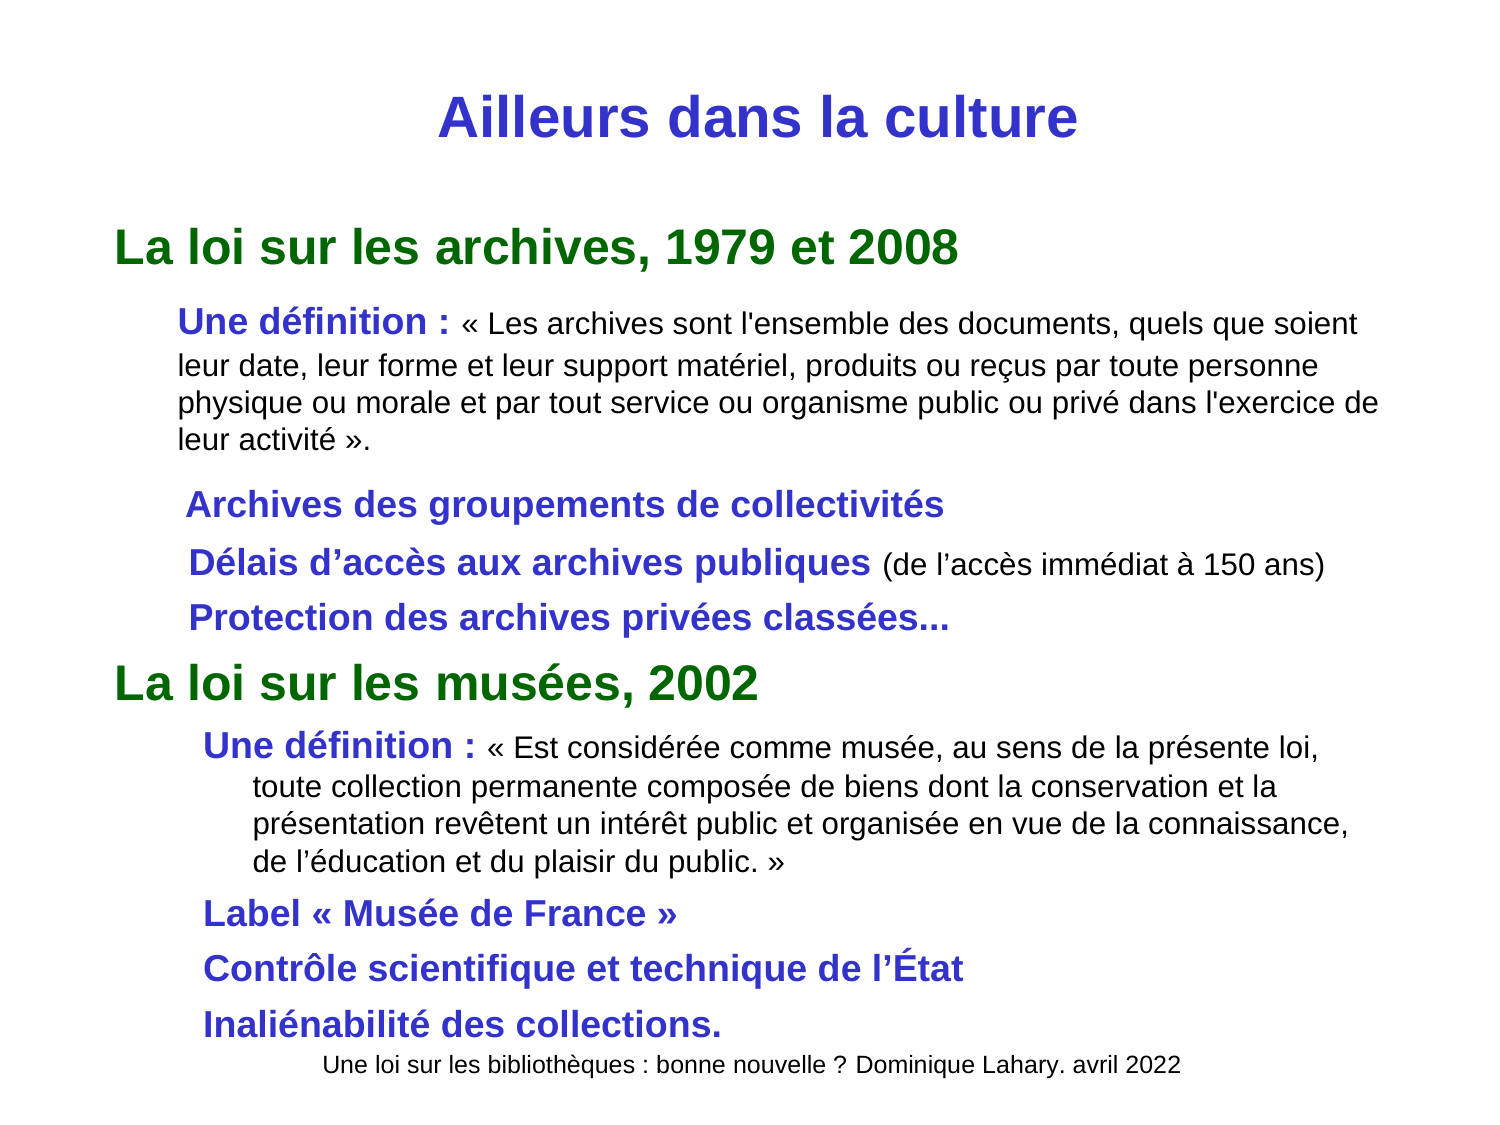

# Ailleurs dans la culture
La loi sur les archives, 1979 et 2008
	Une définition : « Les archives sont l'ensemble des documents, quels que soient leur date, leur forme et leur support matériel, produits ou reçus par toute personne physique ou morale et par tout service ou organisme public ou privé dans l'exercice de leur activité ».
 Archives des groupements de collectivités
 Délais d’accès aux archives publiques (de l’accès immédiat à 150 ans)
 Protection des archives privées classées...
La loi sur les musées, 2002
Une définition : « Est considérée comme musée, au sens de la présente loi, toute collection permanente composée de biens dont la conservation et la présentation revêtent un intérêt public et organisée en vue de la connaissance, de l’éducation et du plaisir du public. »
Label « Musée de France »
Contrôle scientifique et technique de l’État
Inaliénabilité des collections.
Une loi sur les bibliothèques : bonne nouvelle ? Dominique Lahary. avril 2022